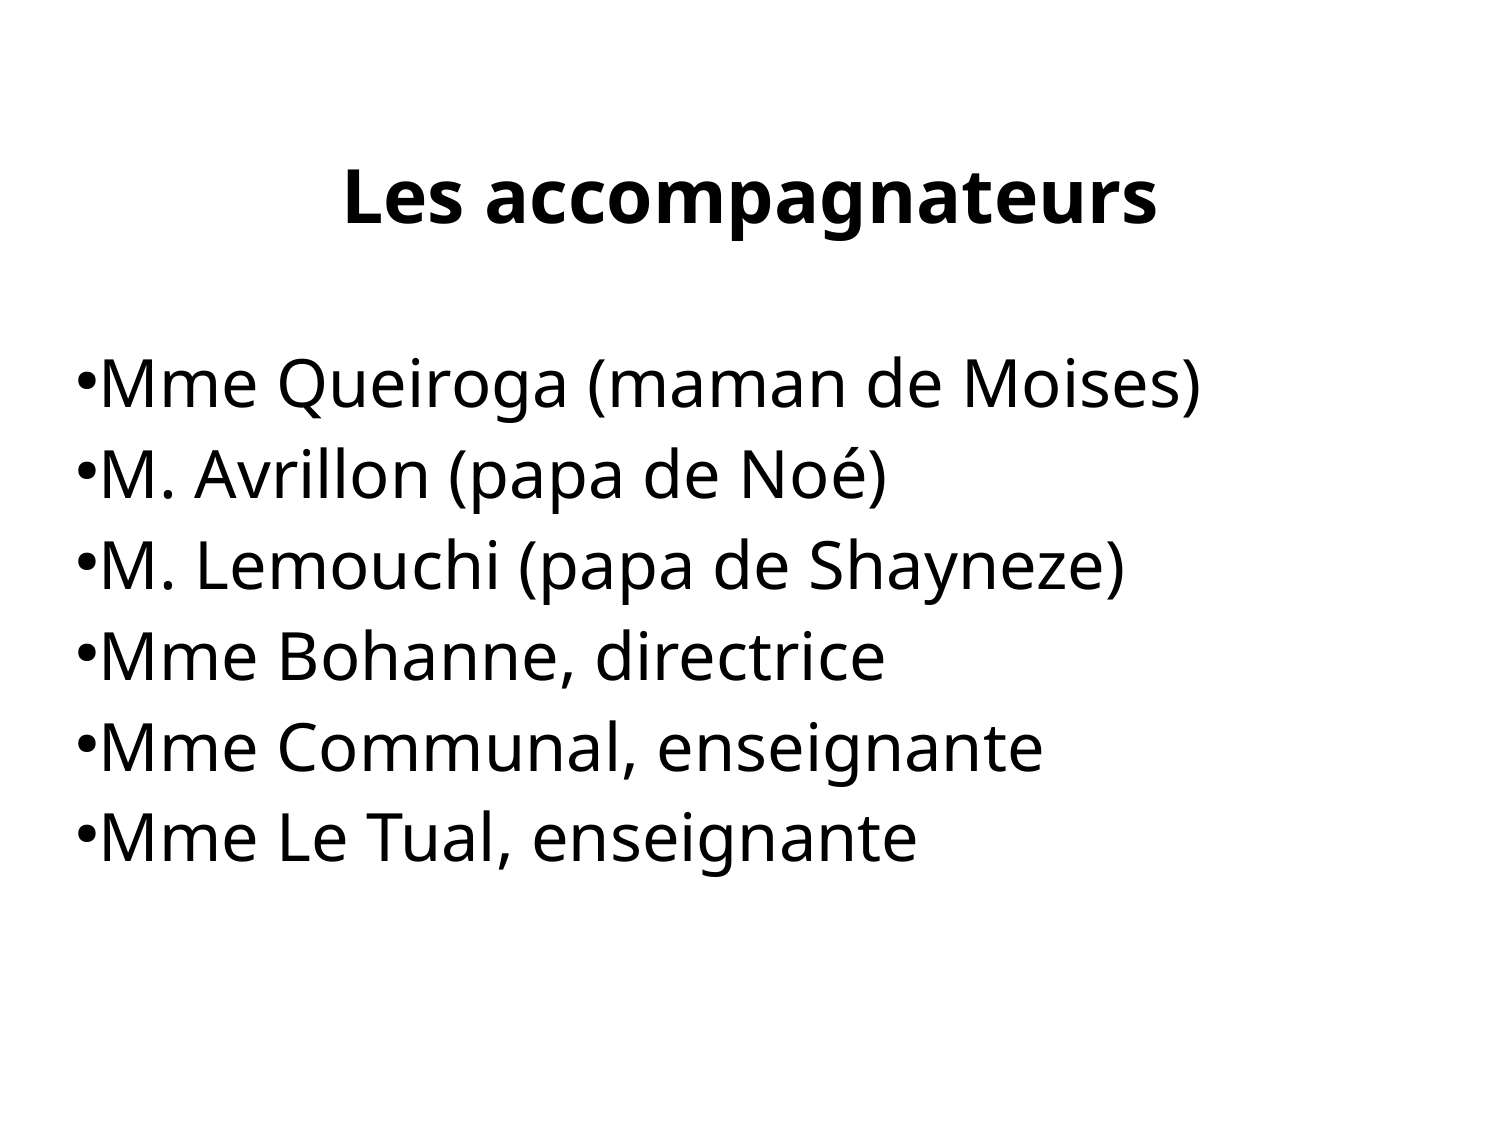

# Les accompagnateurs
Mme Queiroga (maman de Moises)
M. Avrillon (papa de Noé)
M. Lemouchi (papa de Shayneze)
Mme Bohanne, directrice
Mme Communal, enseignante
Mme Le Tual, enseignante